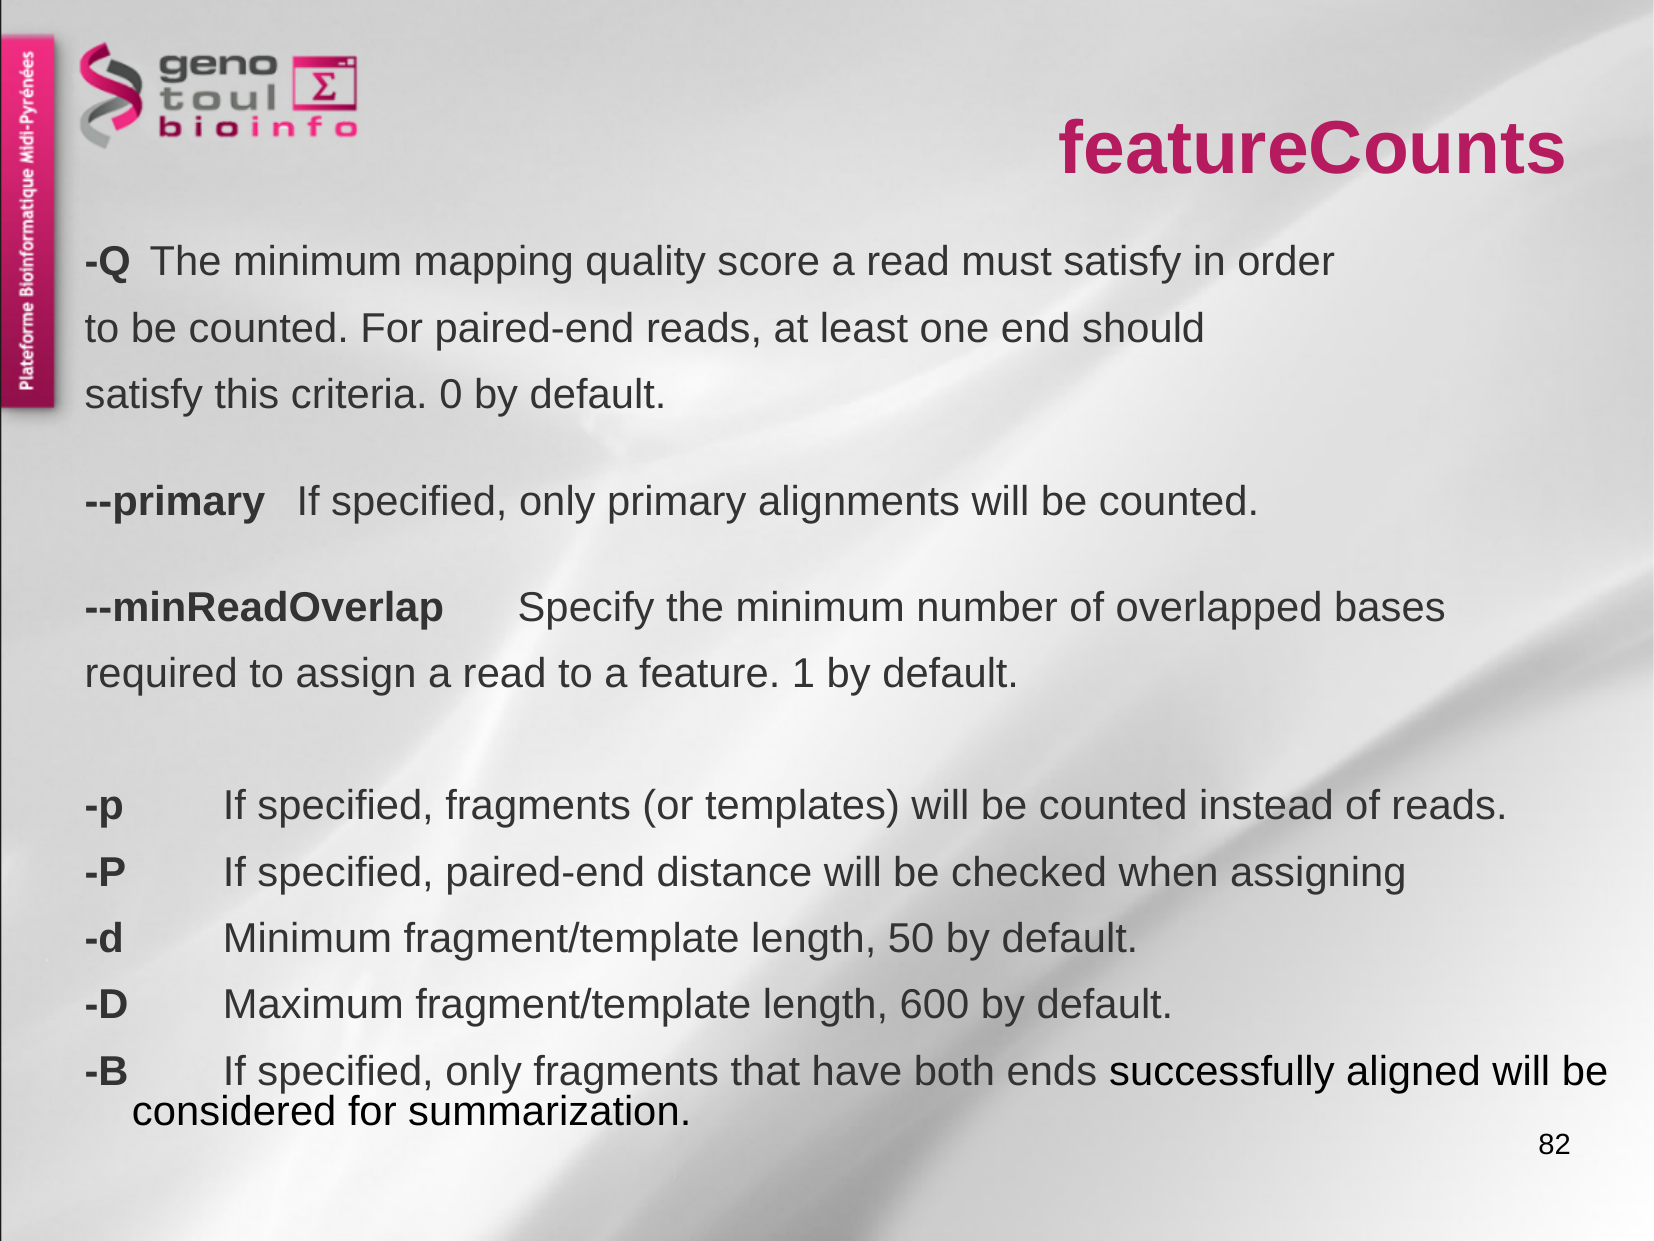

# featureCounts
-Q 	The minimum mapping quality score a read must satisfy in order
to be counted. For paired-end reads, at least one end should
satisfy this criteria. 0 by default.
--primary 	If specified, only primary alignments will be counted.
--minReadOverlap 	Specify the minimum number of overlapped bases
required to assign a read to a feature. 1 by default.
-p 		If specified, fragments (or templates) will be counted instead of reads.
-P 		If specified, paired-end distance will be checked when assigning
-d 		Minimum fragment/template length, 50 by default.
-D 	Maximum fragment/template length, 600 by default.
-B 	If specified, only fragments that have both ends successfully aligned will be considered for summarization.